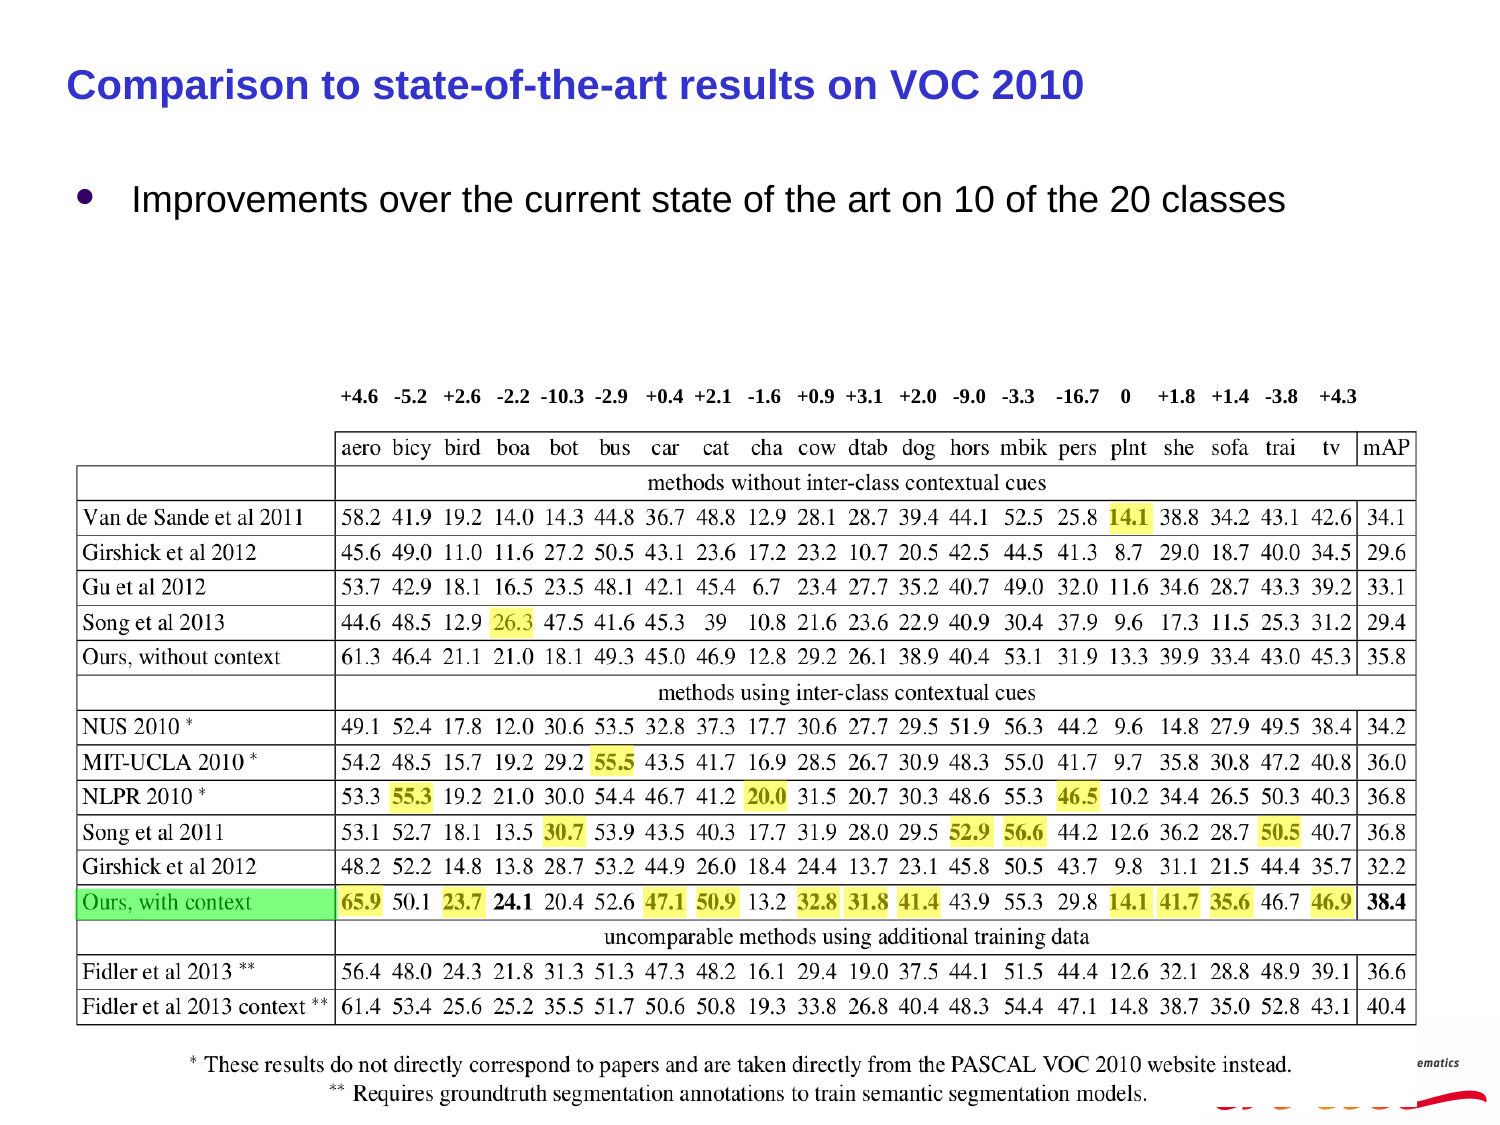

# Comparison to state-of-the-art results on VOC 2010
Improvements over the current state of the art on 10 of the 20 classes
+4.6 -5.2 +2.6 -2.2 -10.3 -2.9	 +0.4 +2.1 -1.6 +0.9 +3.1 +2.0 -9.0 -3.3 -16.7 0 +1.8 +1.4 -3.8 +4.3